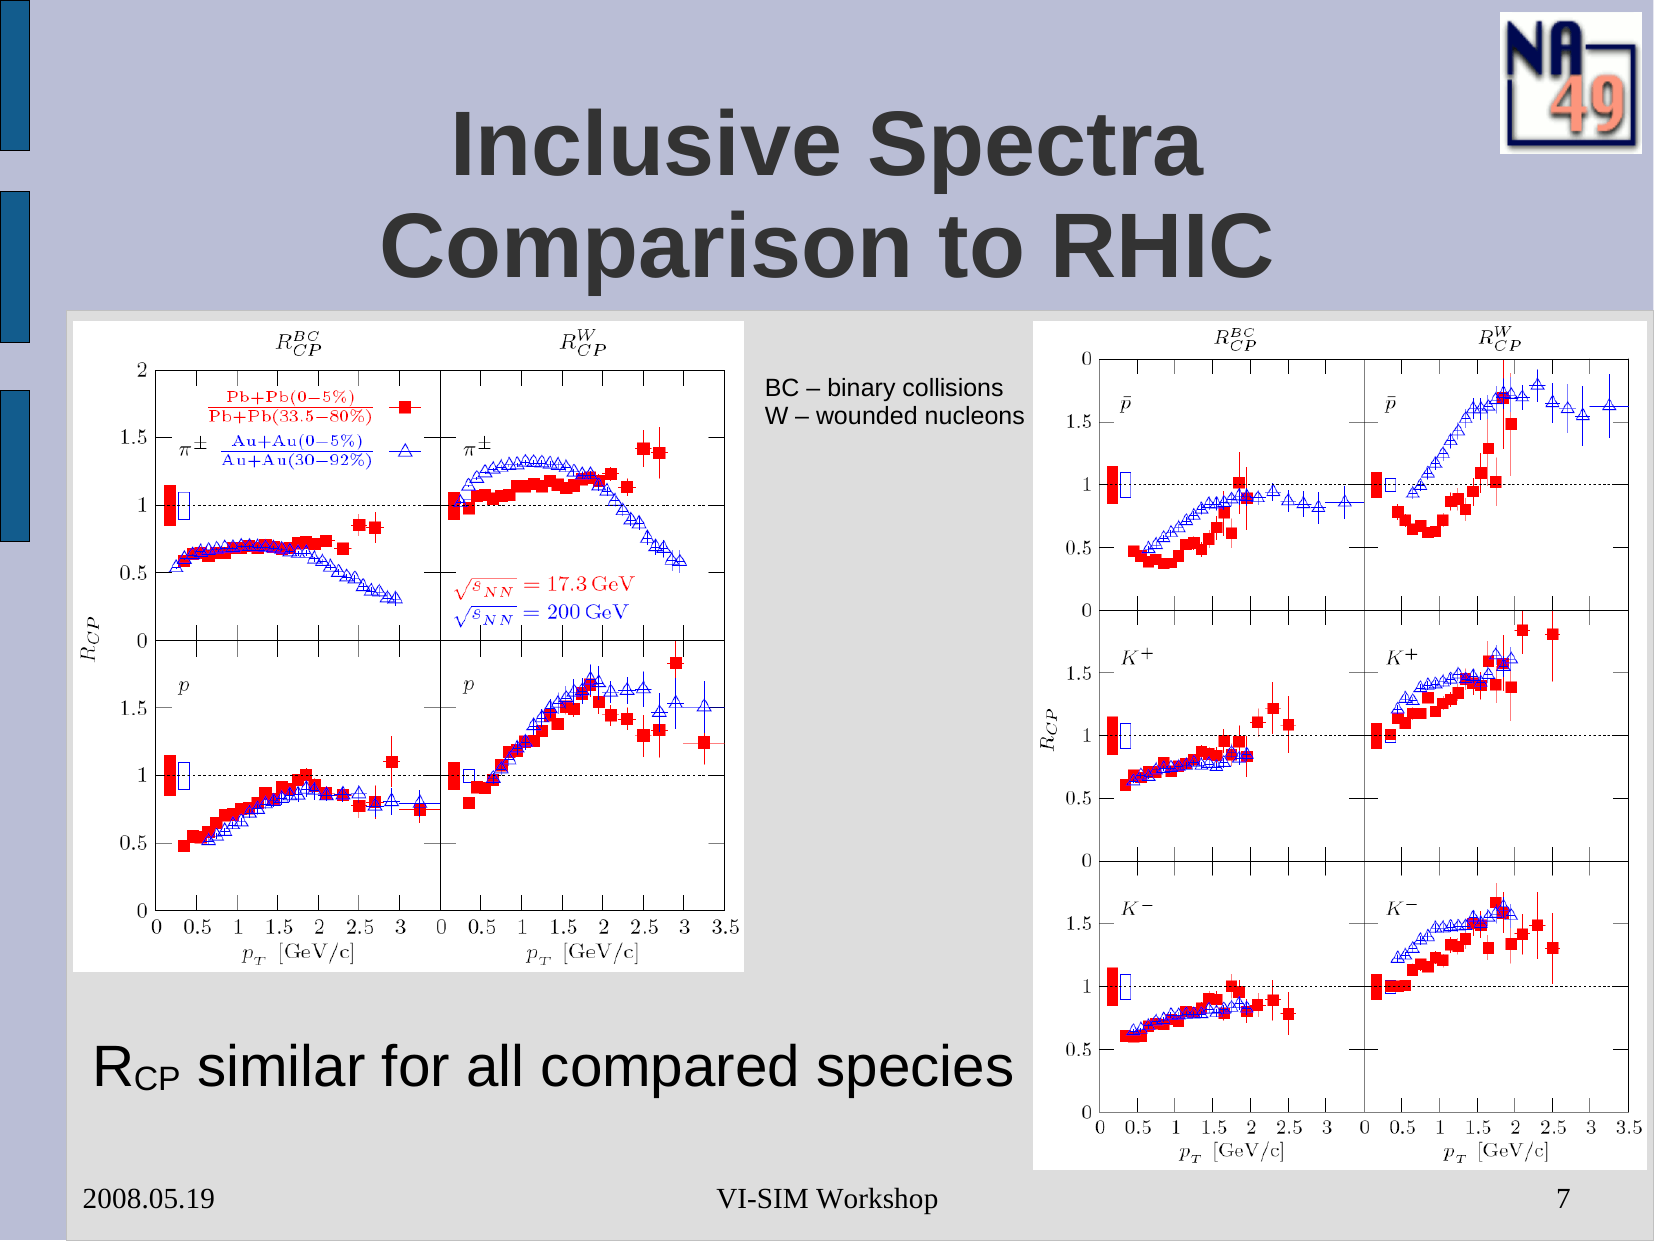

# Inclusive Spectra Comparison to RHIC
BC – binary collisions
W – wounded nucleons
RCP similar for all compared species
2008.05.19
VI-SIM Workshop
7